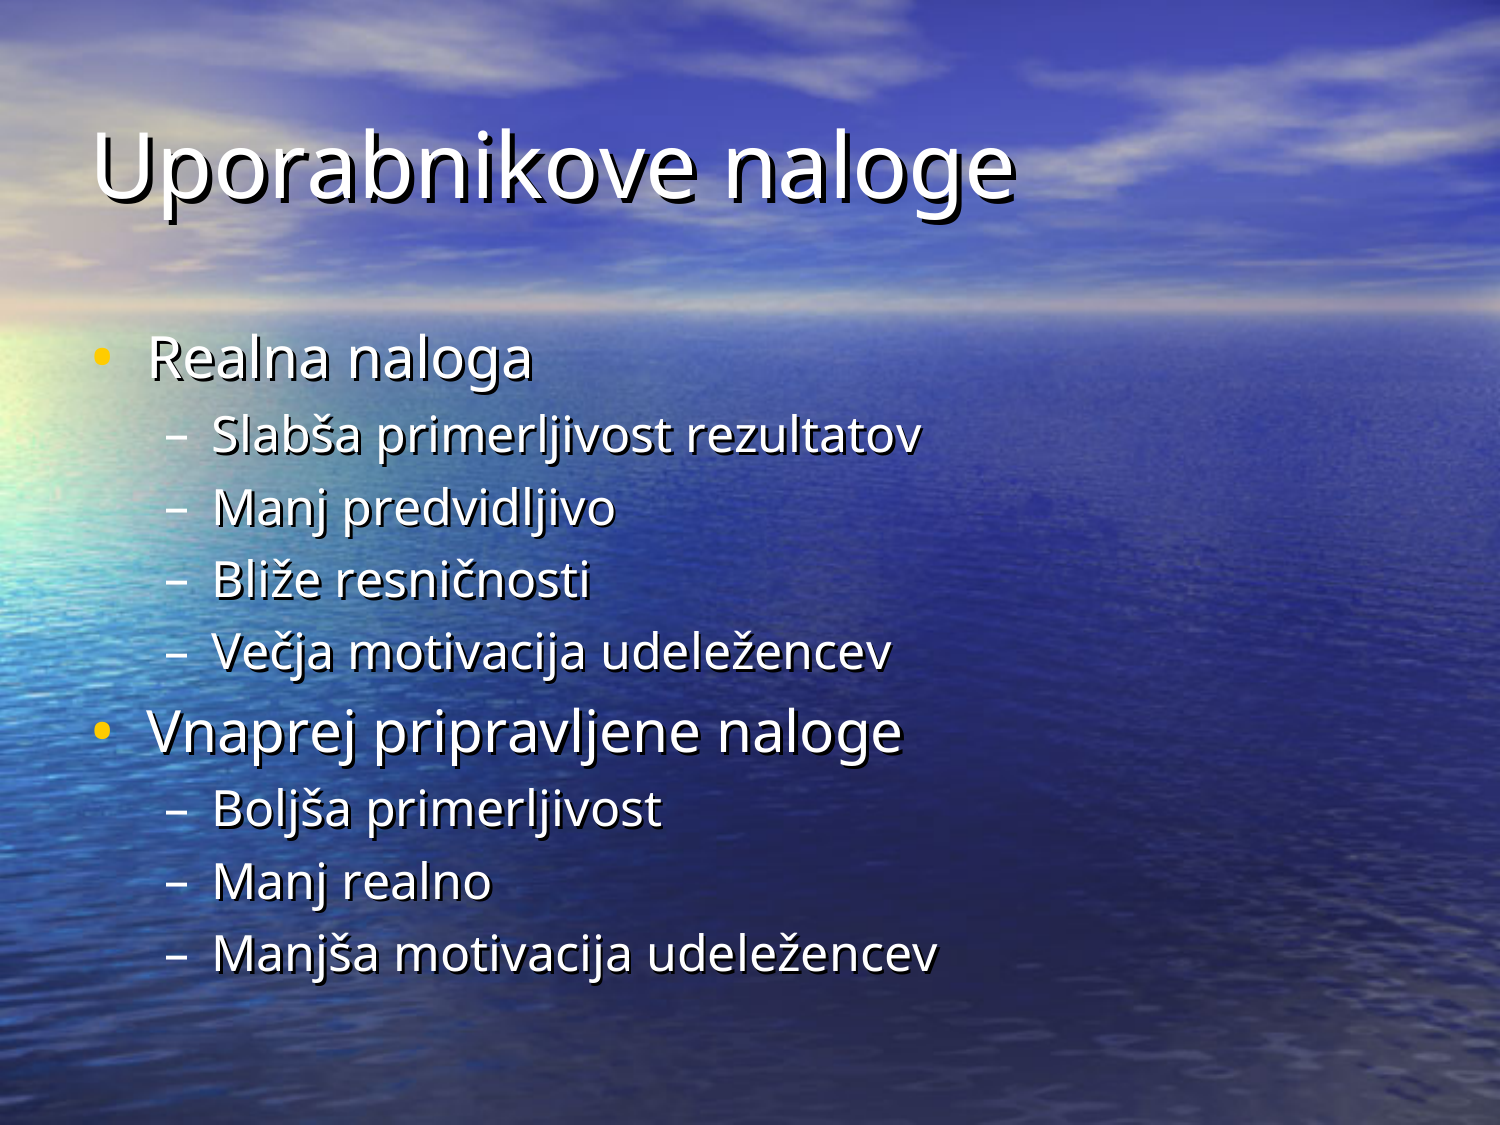

# Uporabnikove naloge
Realna naloga
Slabša primerljivost rezultatov
Manj predvidljivo
Bliže resničnosti
Večja motivacija udeležencev
Vnaprej pripravljene naloge
Boljša primerljivost
Manj realno
Manjša motivacija udeležencev